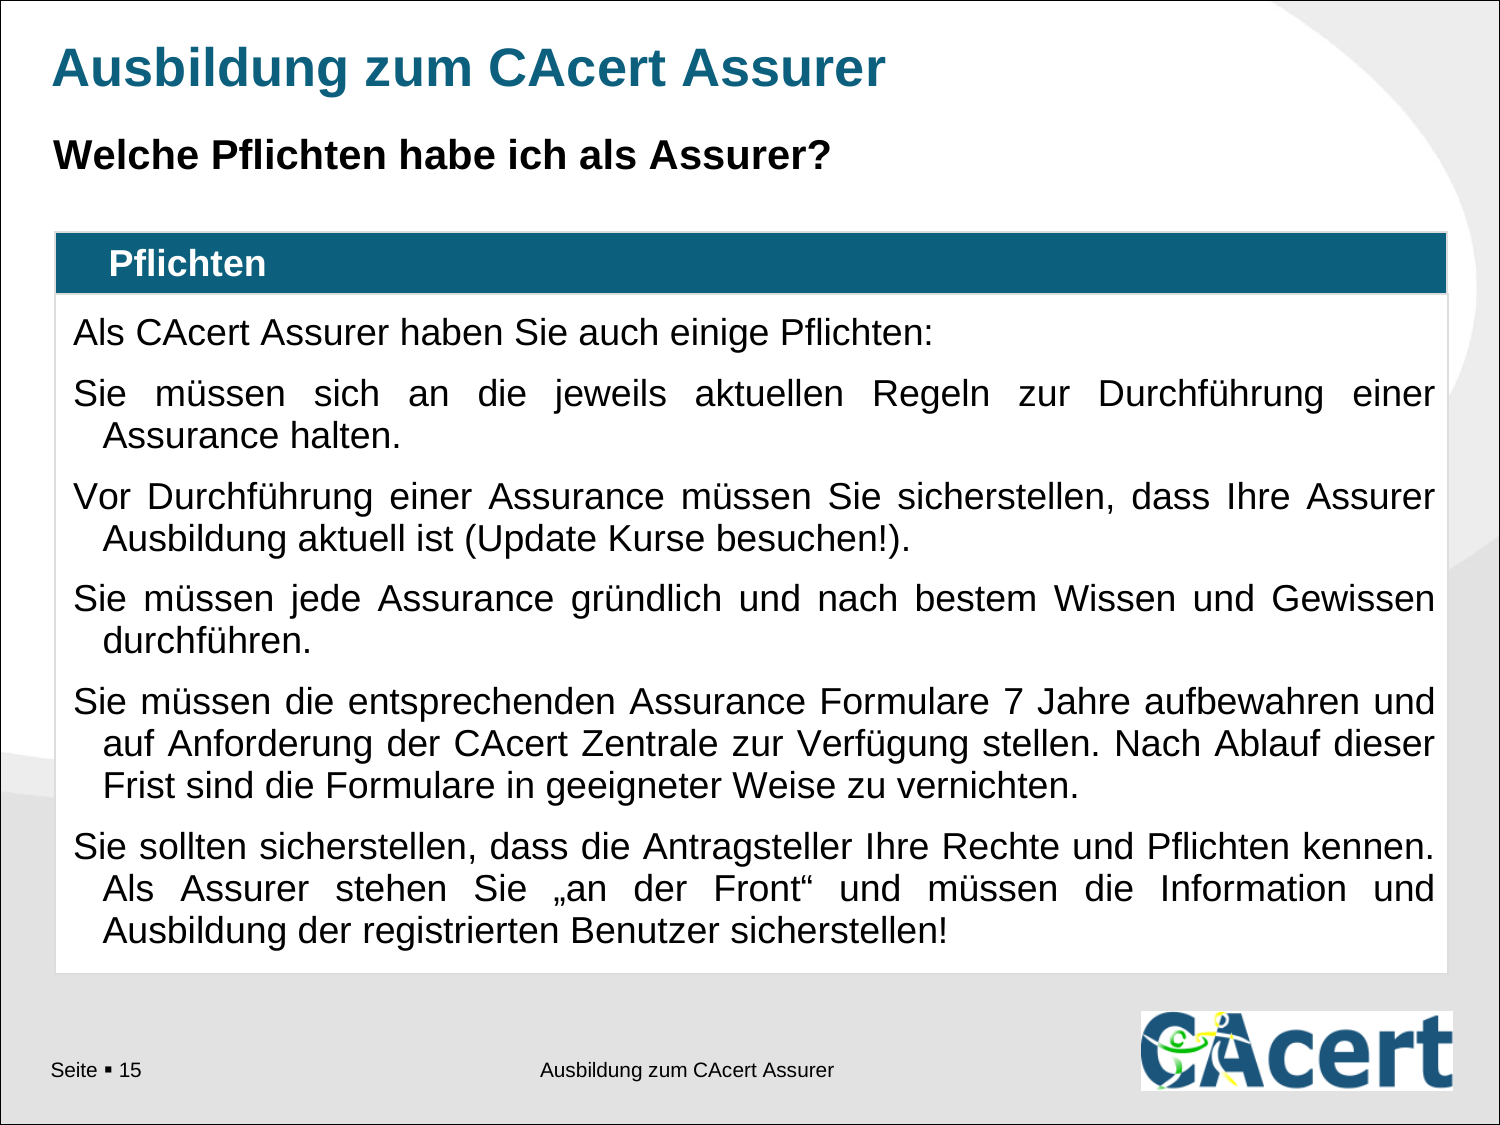

# Ausbildung zum CAcert Assurer
Welche Pflichten habe ich als Assurer?
Pflichten
Als CAcert Assurer haben Sie auch einige Pflichten:
Sie müssen sich an die jeweils aktuellen Regeln zur Durchführung einer Assurance halten.
Vor Durchführung einer Assurance müssen Sie sicherstellen, dass Ihre Assurer Ausbildung aktuell ist (Update Kurse besuchen!).
Sie müssen jede Assurance gründlich und nach bestem Wissen und Gewissen durchführen.
Sie müssen die entsprechenden Assurance Formulare 7 Jahre aufbewahren und auf Anforderung der CAcert Zentrale zur Verfügung stellen. Nach Ablauf dieser Frist sind die Formulare in geeigneter Weise zu vernichten.
Sie sollten sicherstellen, dass die Antragsteller Ihre Rechte und Pflichten kennen. Als Assurer stehen Sie „an der Front“ und müssen die Information und Ausbildung der registrierten Benutzer sicherstellen!
Ausbildung zum CAcert Assurer